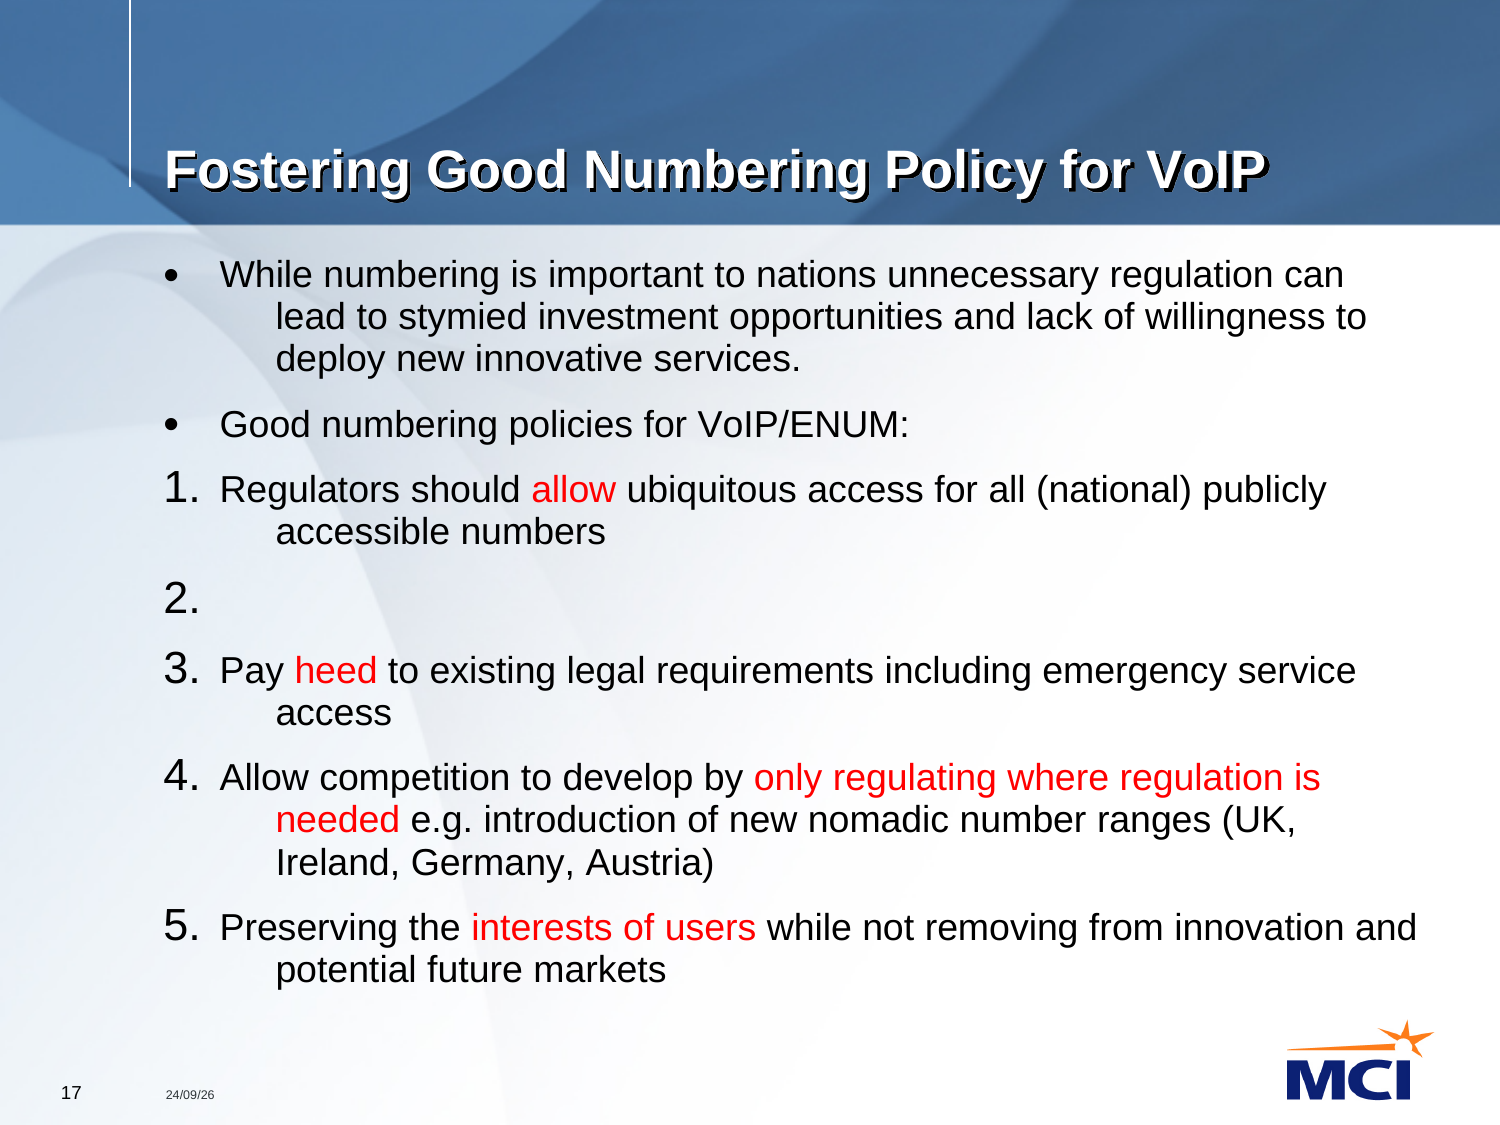

# Fostering Good Numbering Policy for VoIP
While numbering is important to nations unnecessary regulation can lead to stymied investment opportunities and lack of willingness to deploy new innovative services.
Good numbering policies for VoIP/ENUM:
Regulators should allow ubiquitous access for all (national) publicly accessible numbers
Pay heed to existing legal requirements including emergency service access
Allow competition to develop by only regulating where regulation is needed e.g. introduction of new nomadic number ranges (UK, Ireland, Germany, Austria)
Preserving the interests of users while not removing from innovation and potential future markets